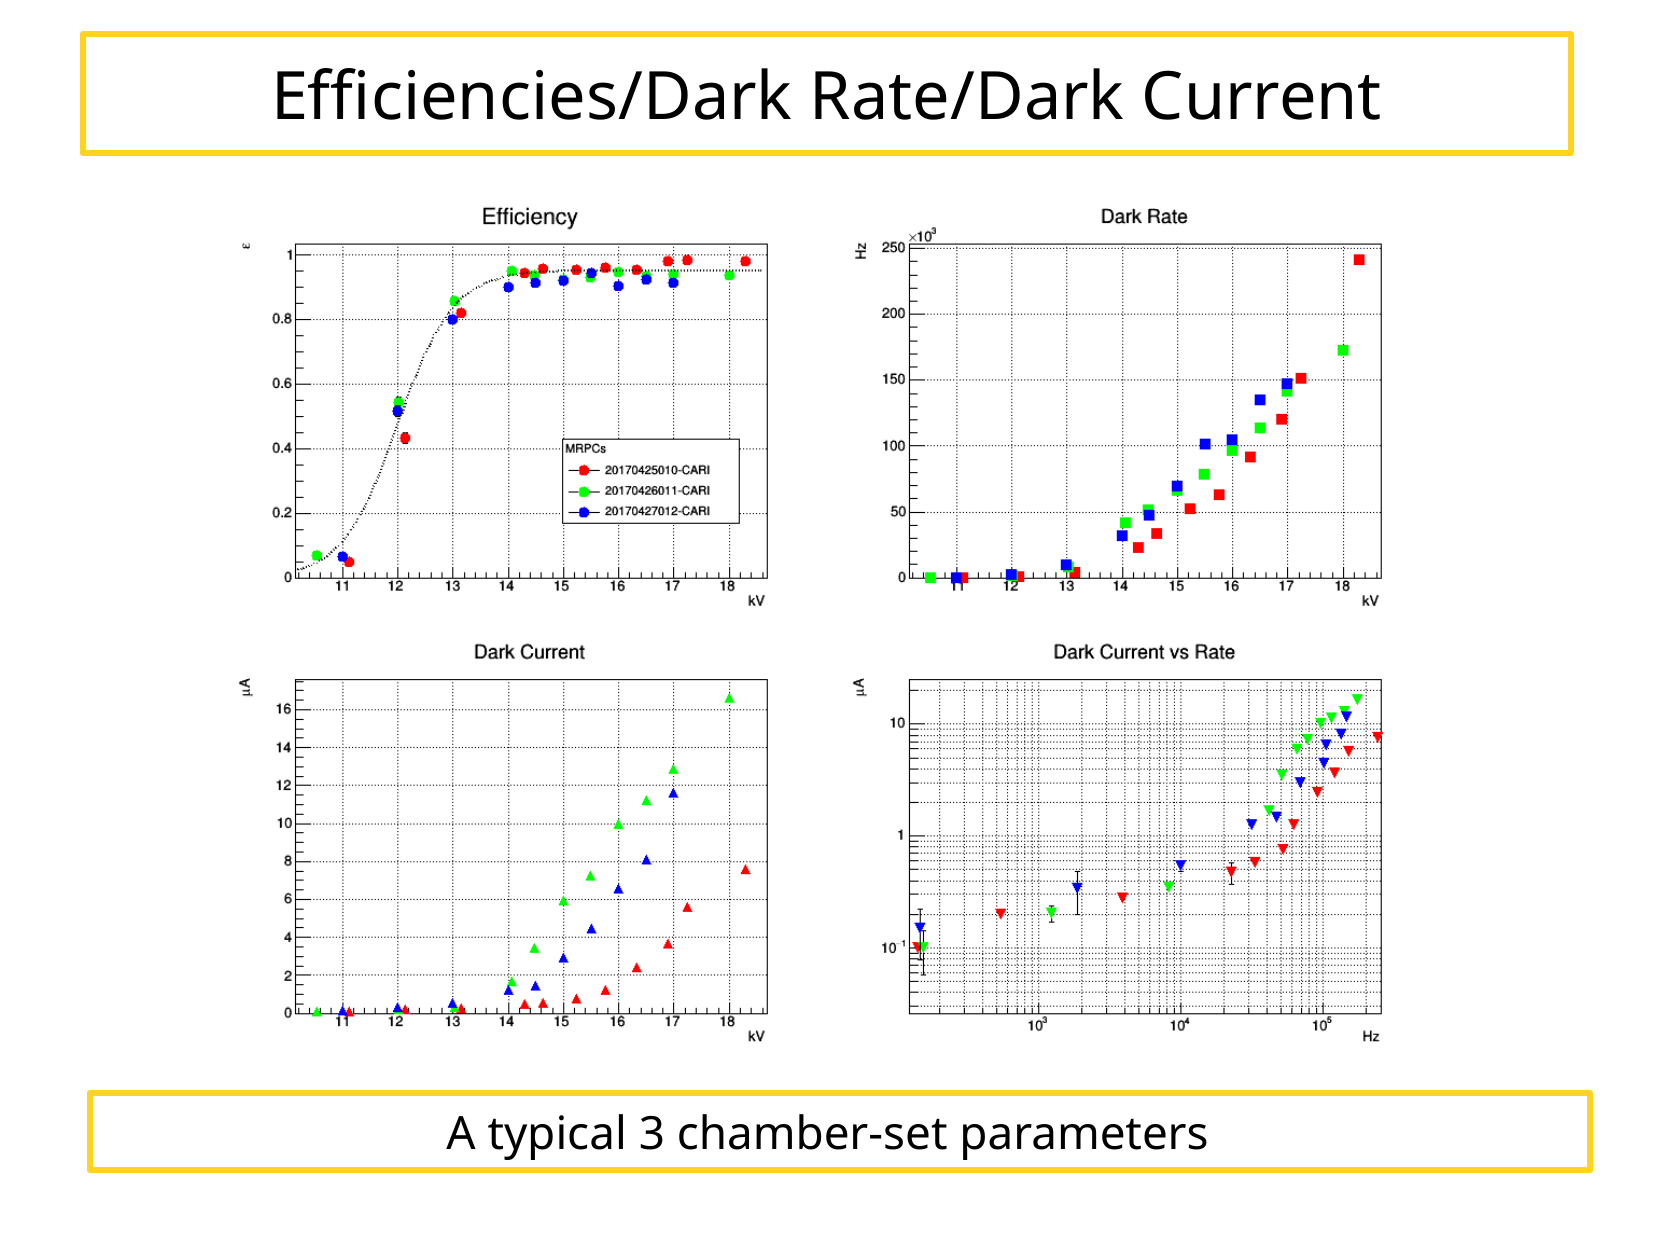

# Efficiencies/Dark Rate/Dark Current
A typical 3 chamber-set parameters